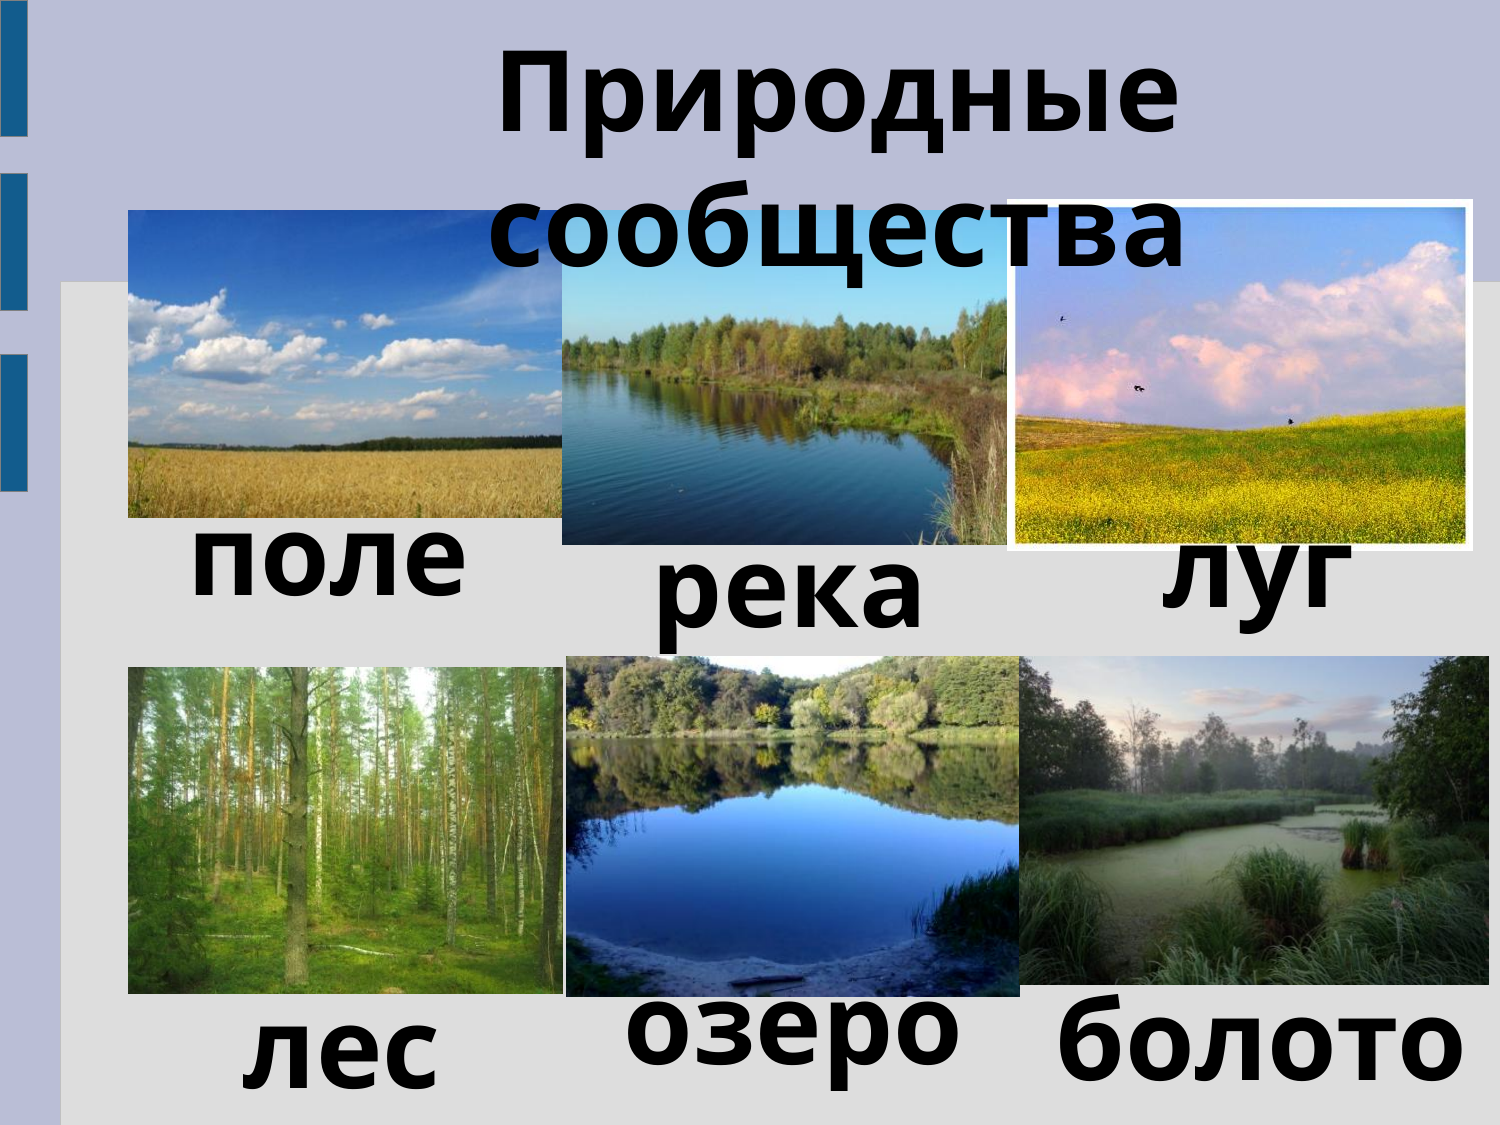

Природные сообщества
поле
луг
река
озеро
болото
лес